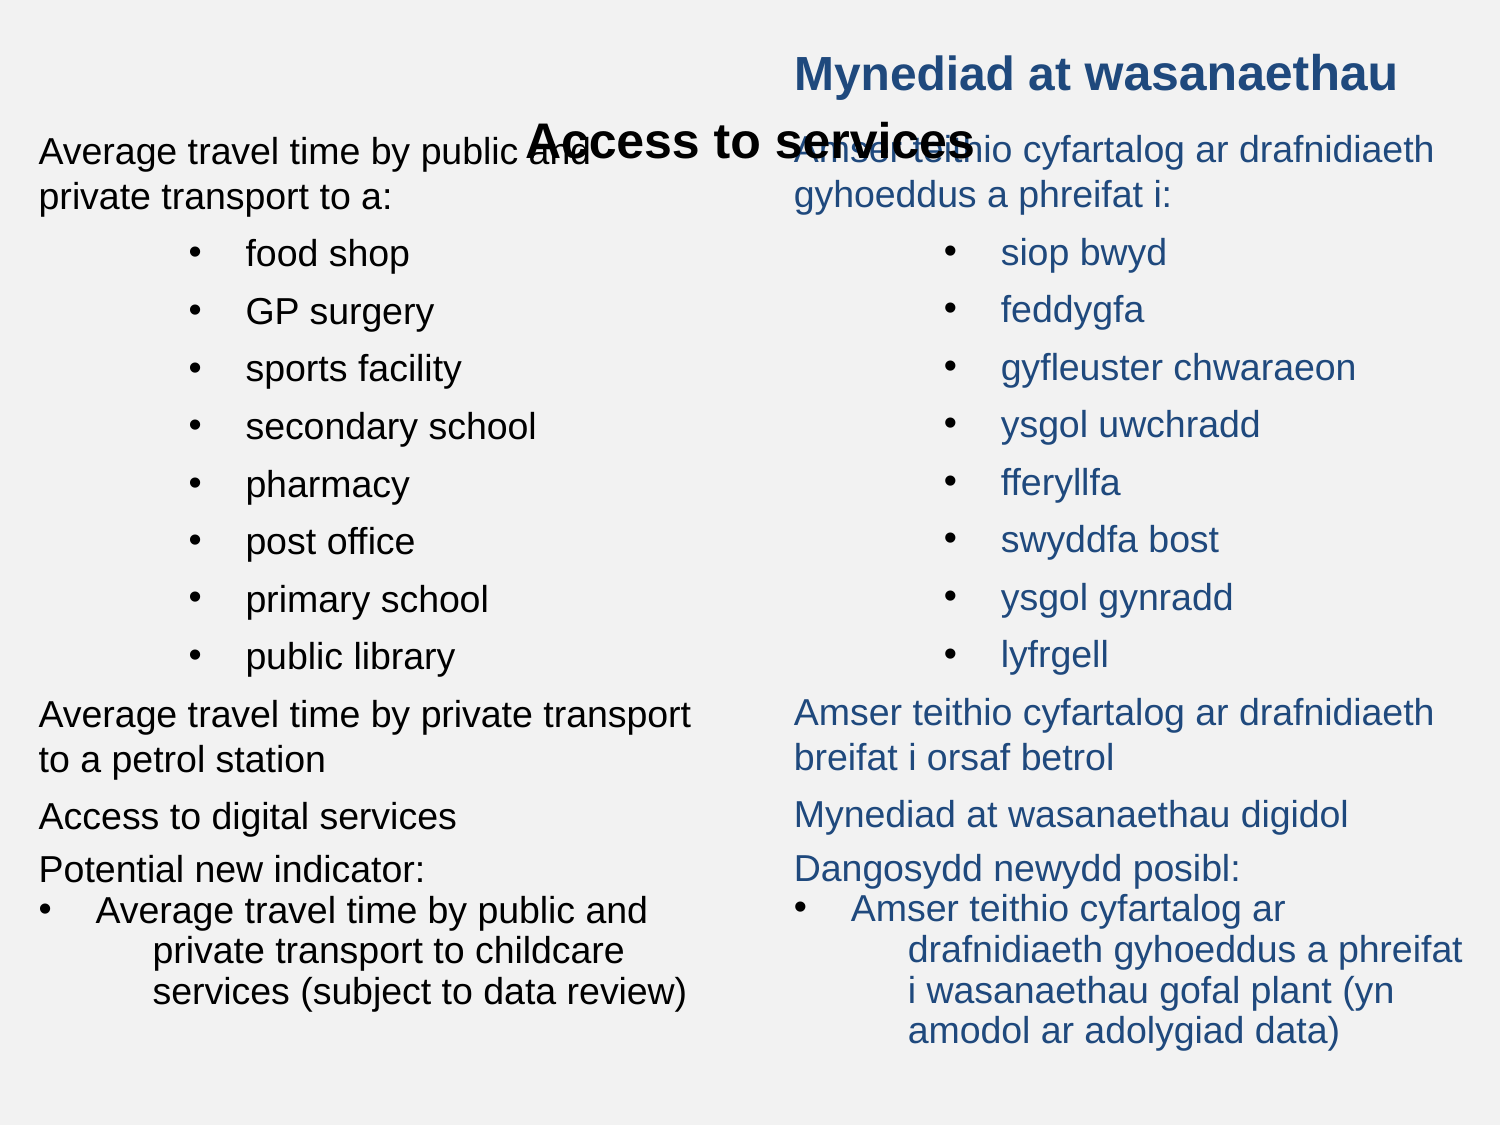

Mynediad at wasanaethau
# Access to services
Amser teithio cyfartalog ar drafnidiaeth gyhoeddus a phreifat i:
siop bwyd
feddygfa
gyfleuster chwaraeon
ysgol uwchradd
fferyllfa
swyddfa bost
ysgol gynradd
lyfrgell
Amser teithio cyfartalog ar drafnidiaeth breifat i orsaf betrol
Mynediad at wasanaethau digidol
Dangosydd newydd posibl:
Amser teithio cyfartalog ar drafnidiaeth gyhoeddus a phreifat i wasanaethau gofal plant (yn amodol ar adolygiad data)
Average travel time by public and private transport to a:
food shop
GP surgery
sports facility
secondary school
pharmacy
post office
primary school
public library
Average travel time by private transport to a petrol station
Access to digital services
Potential new indicator:
Average travel time by public and private transport to childcare services (subject to data review)